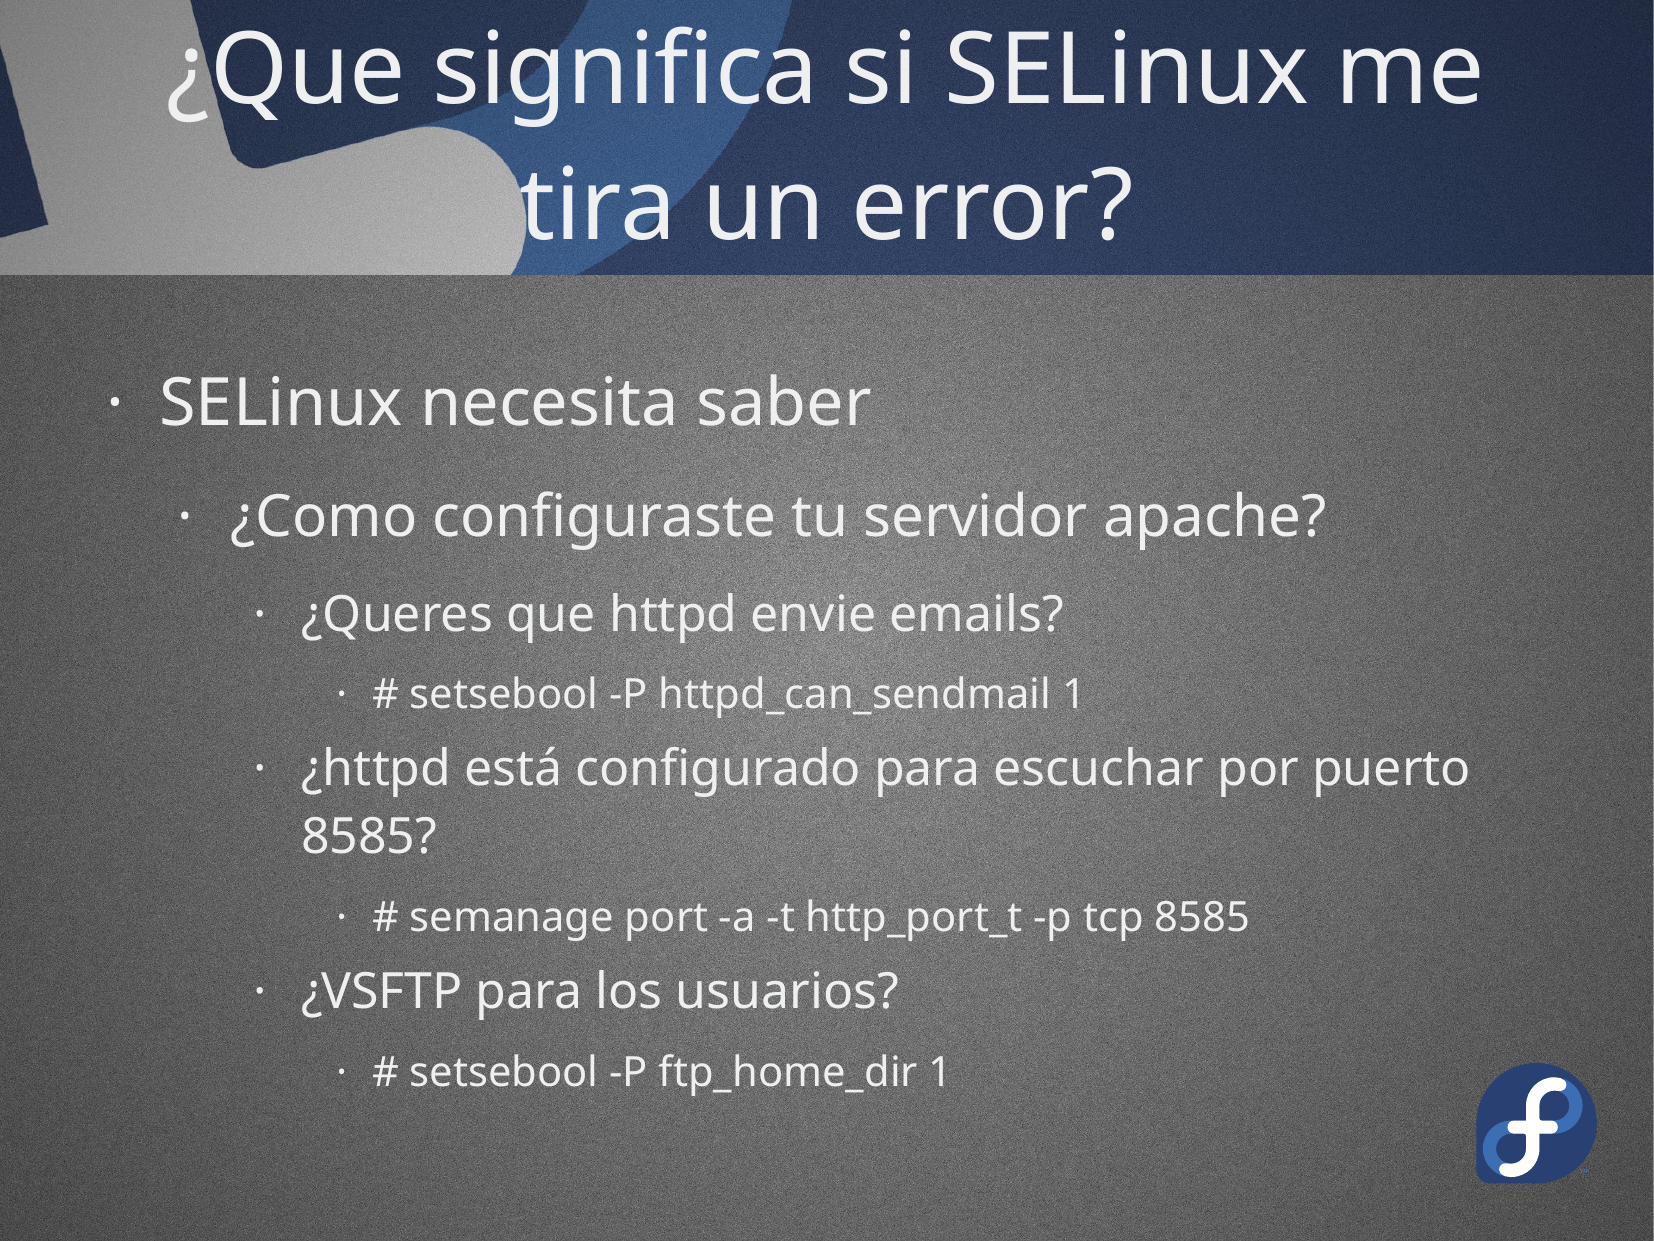

# ¿Que significa si SELinux me tira un error?
SELinux necesita saber
¿Como configuraste tu servidor apache?
¿Queres que httpd envie emails?
# setsebool -P httpd_can_sendmail 1
¿httpd está configurado para escuchar por puerto 8585?
# semanage port -a -t http_port_t -p tcp 8585
¿VSFTP para los usuarios?
# setsebool -P ftp_home_dir 1